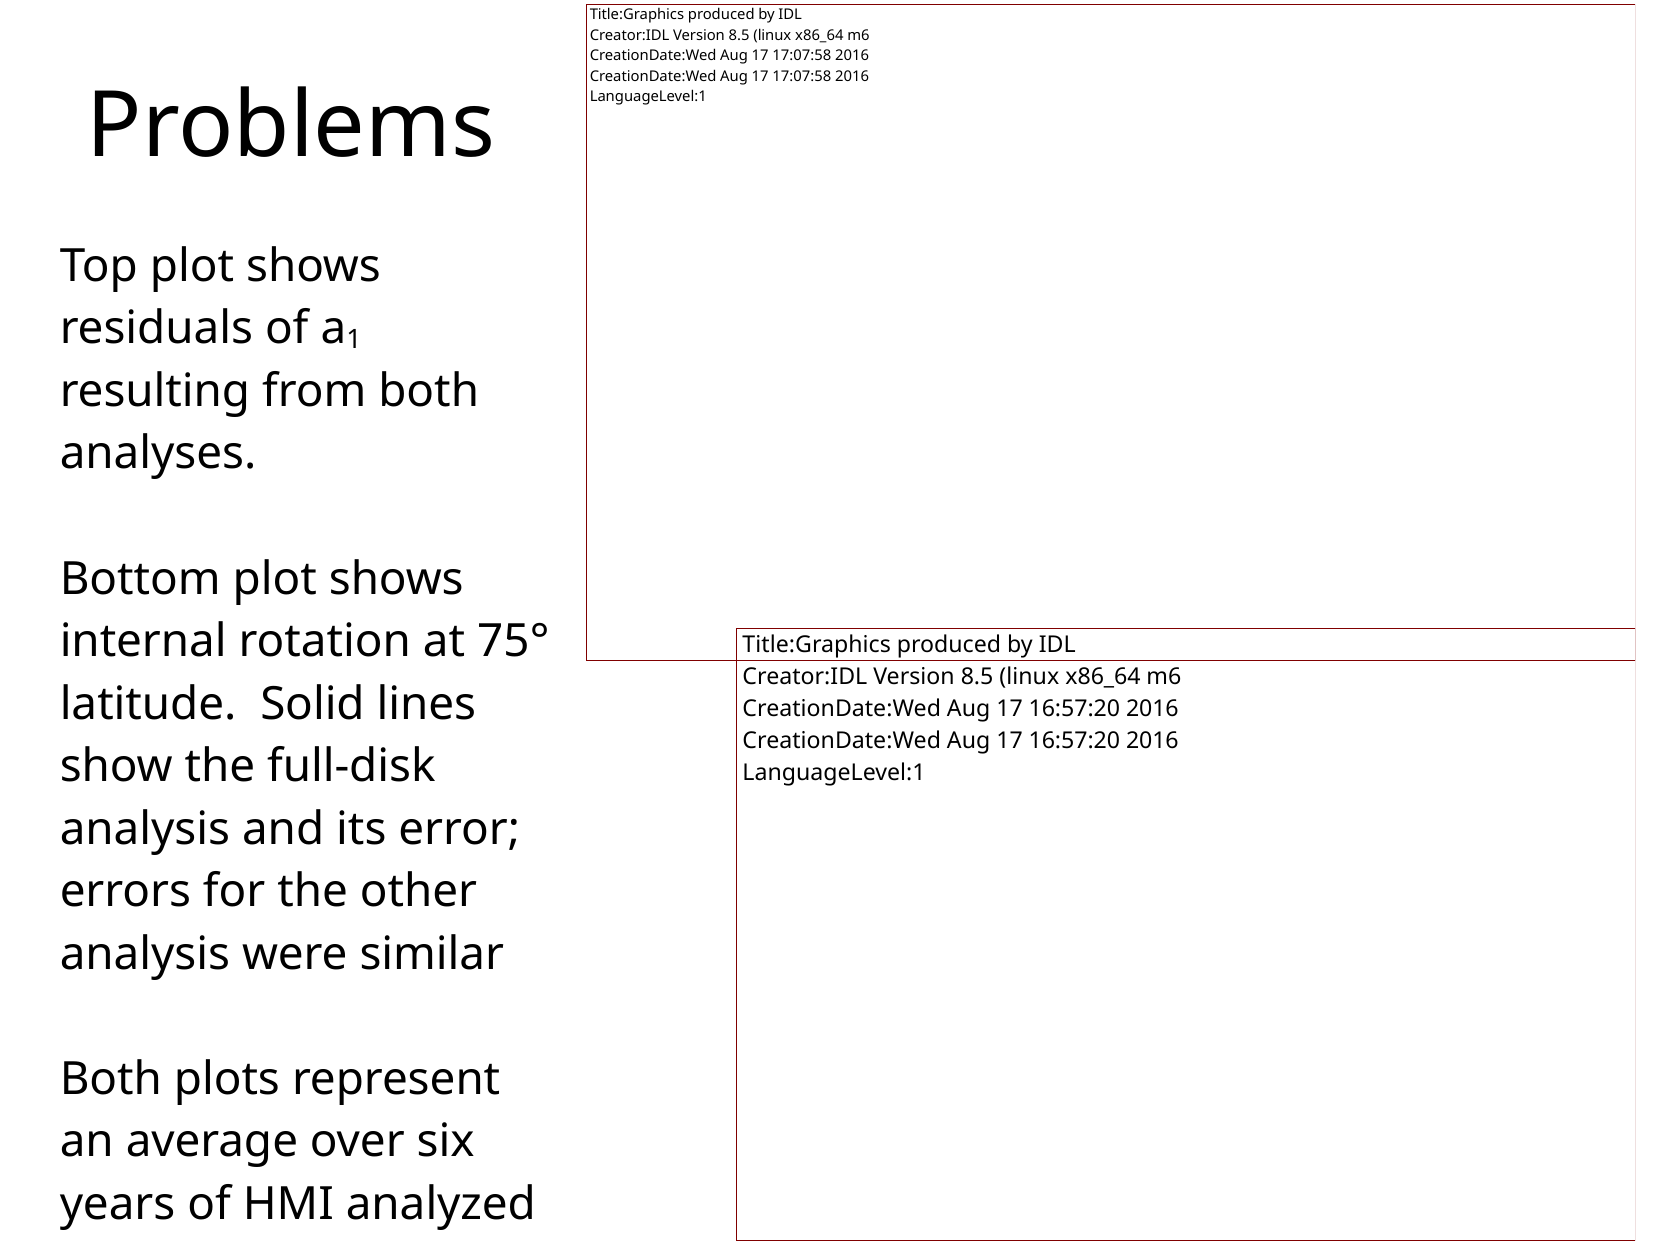

# Problems
Top plot shows residuals of a1 resulting from both analyses.
Bottom plot shows internal rotation at 75° latitude. Solid lines show the full-disk analysis and its error; errors for the other analysis were similar
Both plots represent an average over six years of HMI analyzed in 72-day timeseries.